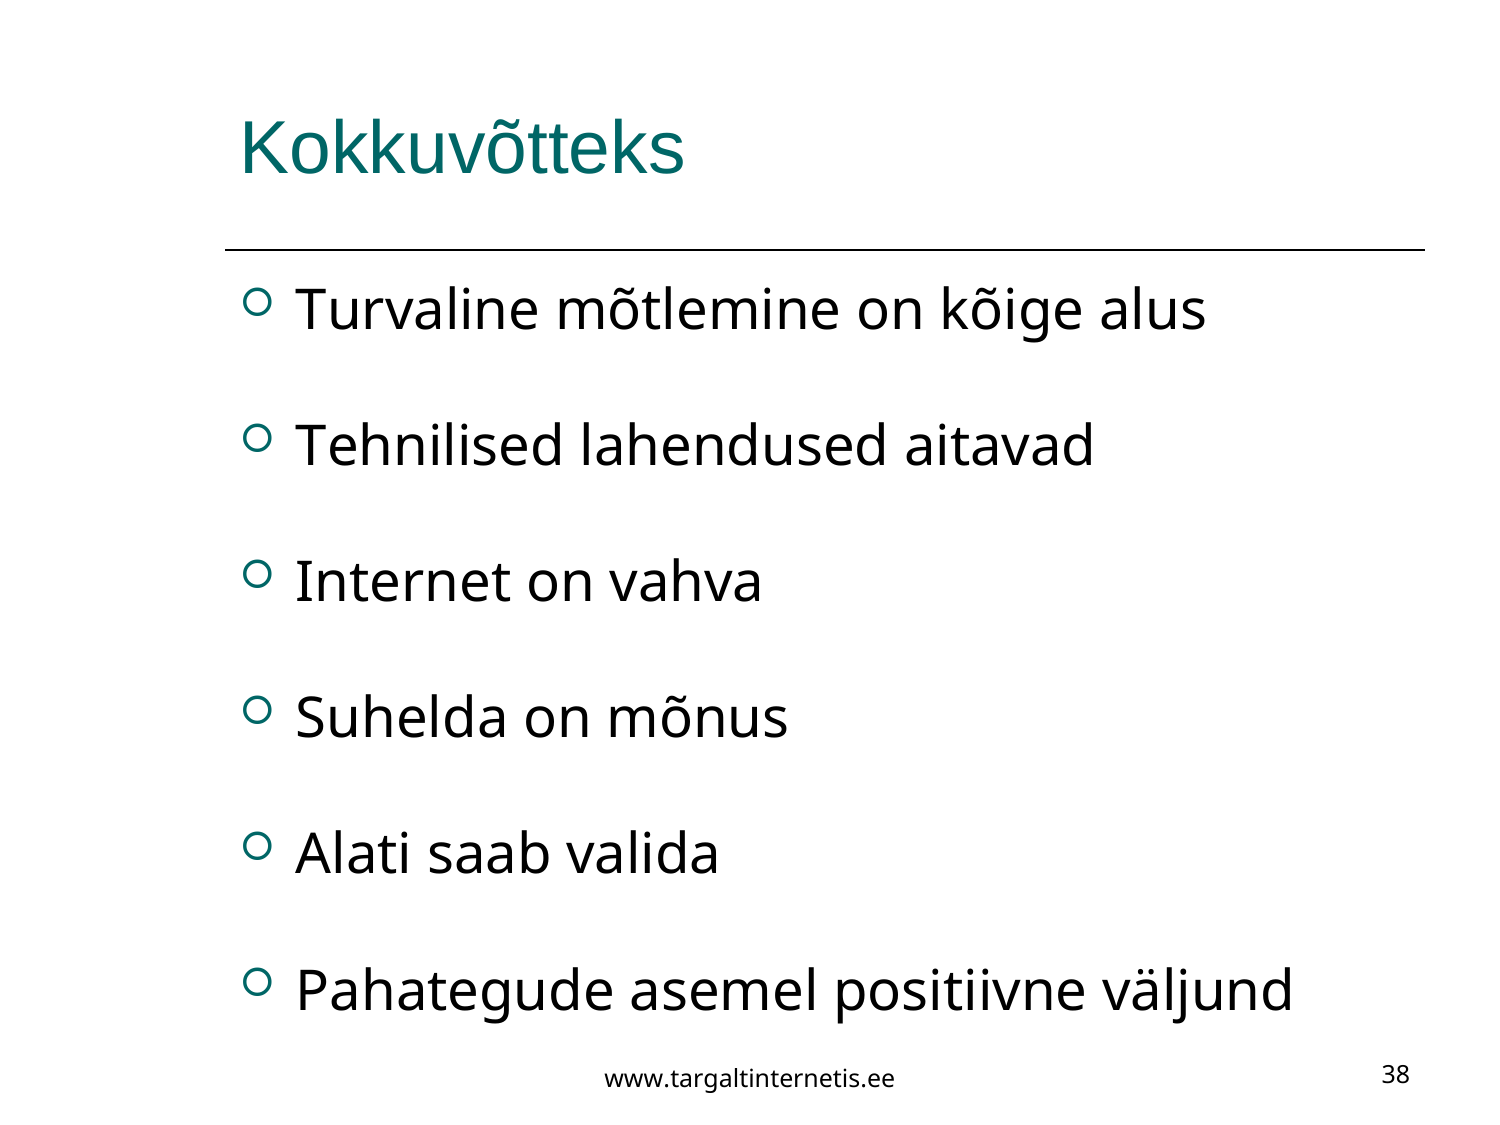

# Kokkuvõtteks
Turvaline mõtlemine on kõige alus
Tehnilised lahendused aitavad
Internet on vahva
Suhelda on mõnus
Alati saab valida
Pahategude asemel positiivne väljund
www.targaltinternetis.ee